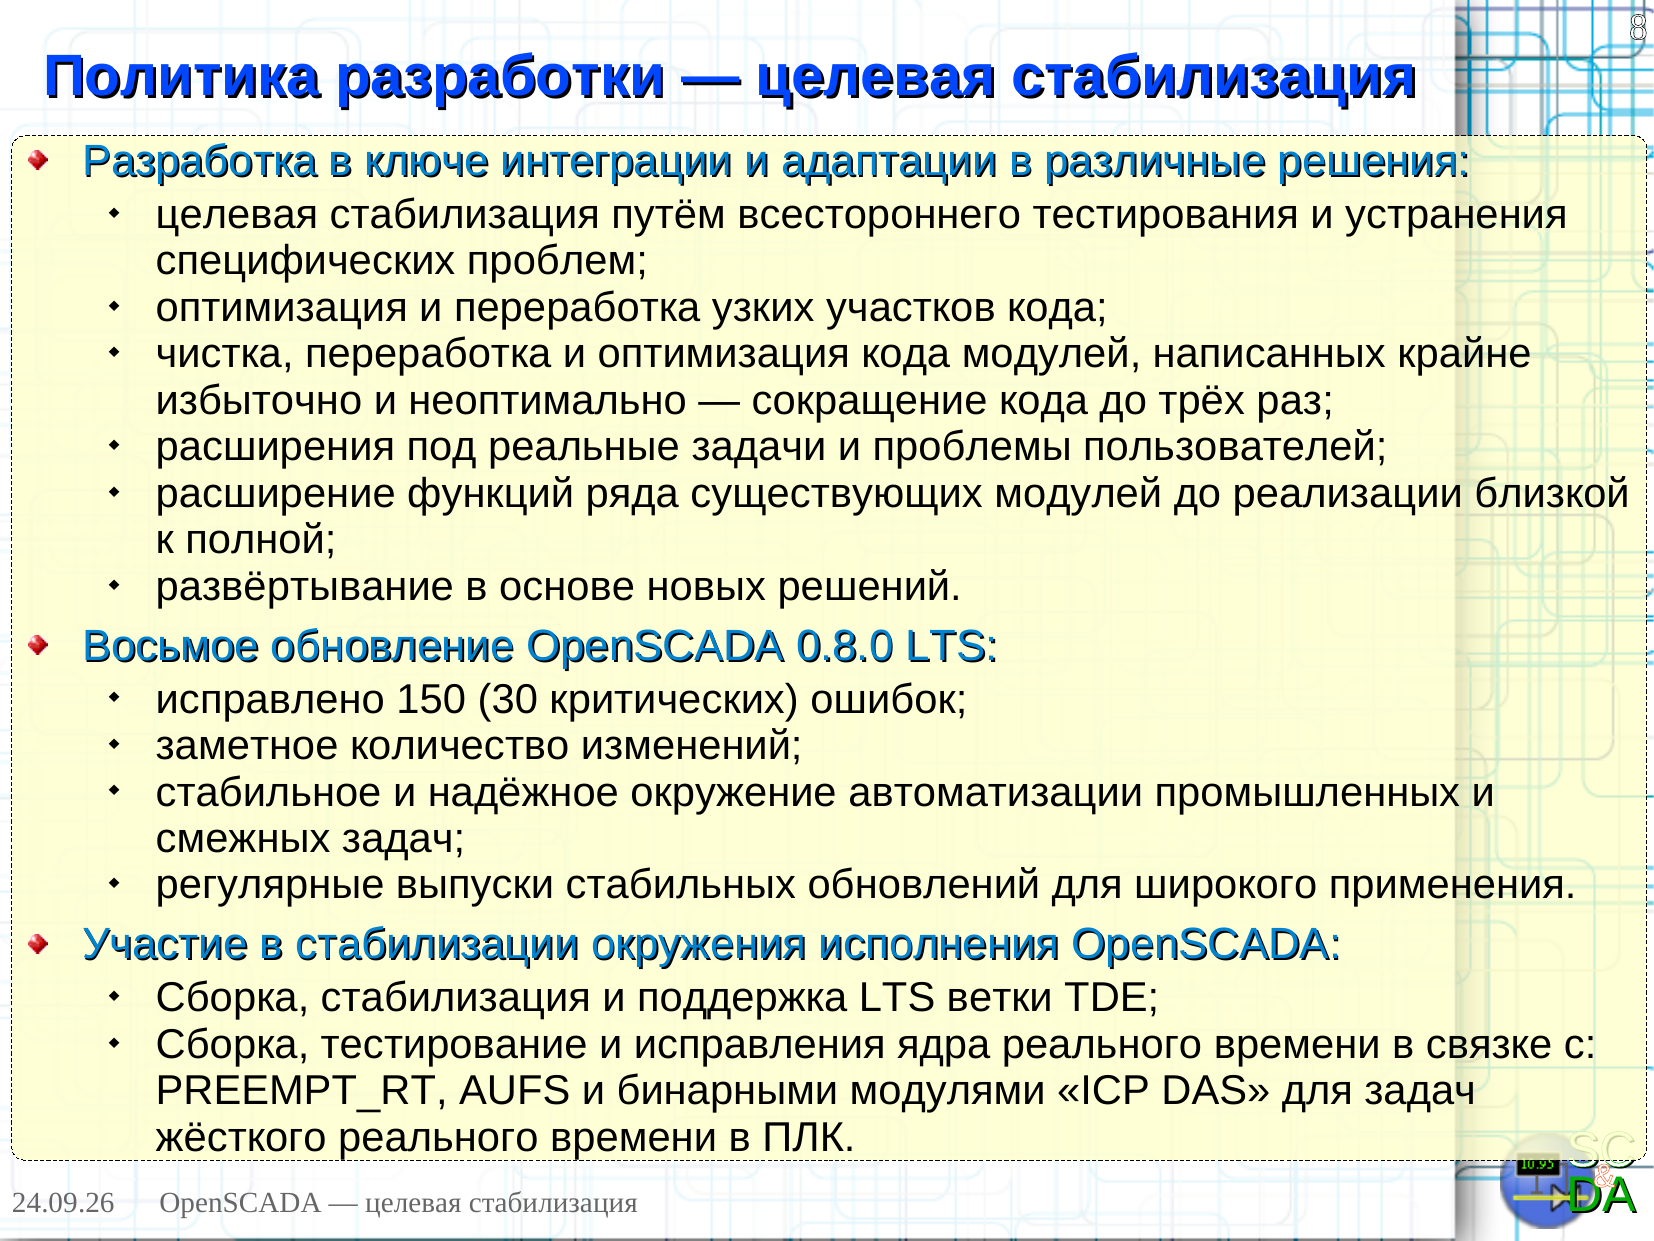

8
# Политика разработки — целевая стабилизация
Разработка в ключе интеграции и адаптации в различные решения:
целевая стабилизация путём всестороннего тестирования и устранения специфических проблем;
оптимизация и переработка узких участков кода;
чистка, переработка и оптимизация кода модулей, написанных крайне избыточно и неоптимально — сокращение кода до трёх раз;
расширения под реальные задачи и проблемы пользователей;
расширение функций ряда существующих модулей до реализации близкой к полной;
развёртывание в основе новых решений.
Восьмое обновление OpenSCADA 0.8.0 LTS:
исправлено 150 (30 критических) ошибок;
заметное количество изменений;
стабильное и надёжное окружение автоматизации промышленных и смежных задач;
регулярные выпуски стабильных обновлений для широкого применения.
Участие в стабилизации окружения исполнения OpenSCADA:
Сборка, стабилизация и поддержка LTS ветки TDE;
Сборка, тестирование и исправления ядра реального времени в связке с: PREEMPT_RT, AUFS и бинарными модулями «ICP DAS» для задач жёсткого реального времени в ПЛК.
OpenSCADA — целевая стабилизация